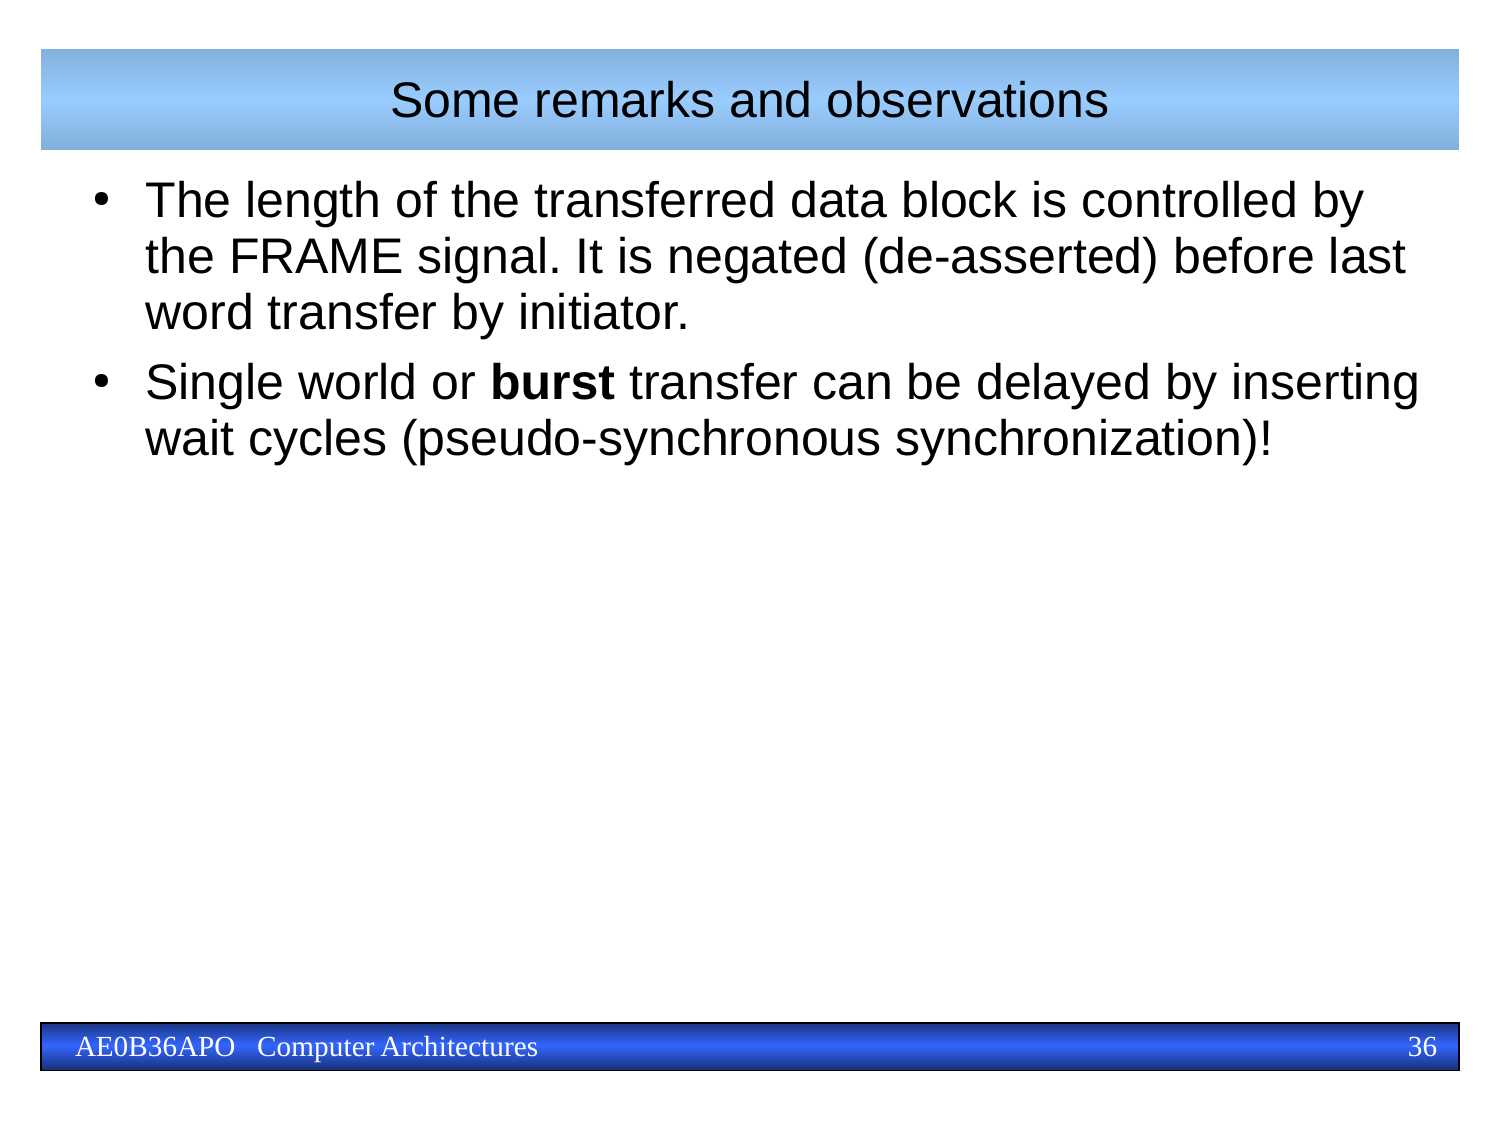

# Some remarks and observations
The length of the transferred data block is controlled by the FRAME signal. It is negated (de-asserted) before last word transfer by initiator.
Single world or burst transfer can be delayed by inserting wait cycles (pseudo-synchronous synchronization)!
AE0B36APO Computer Architectures
36